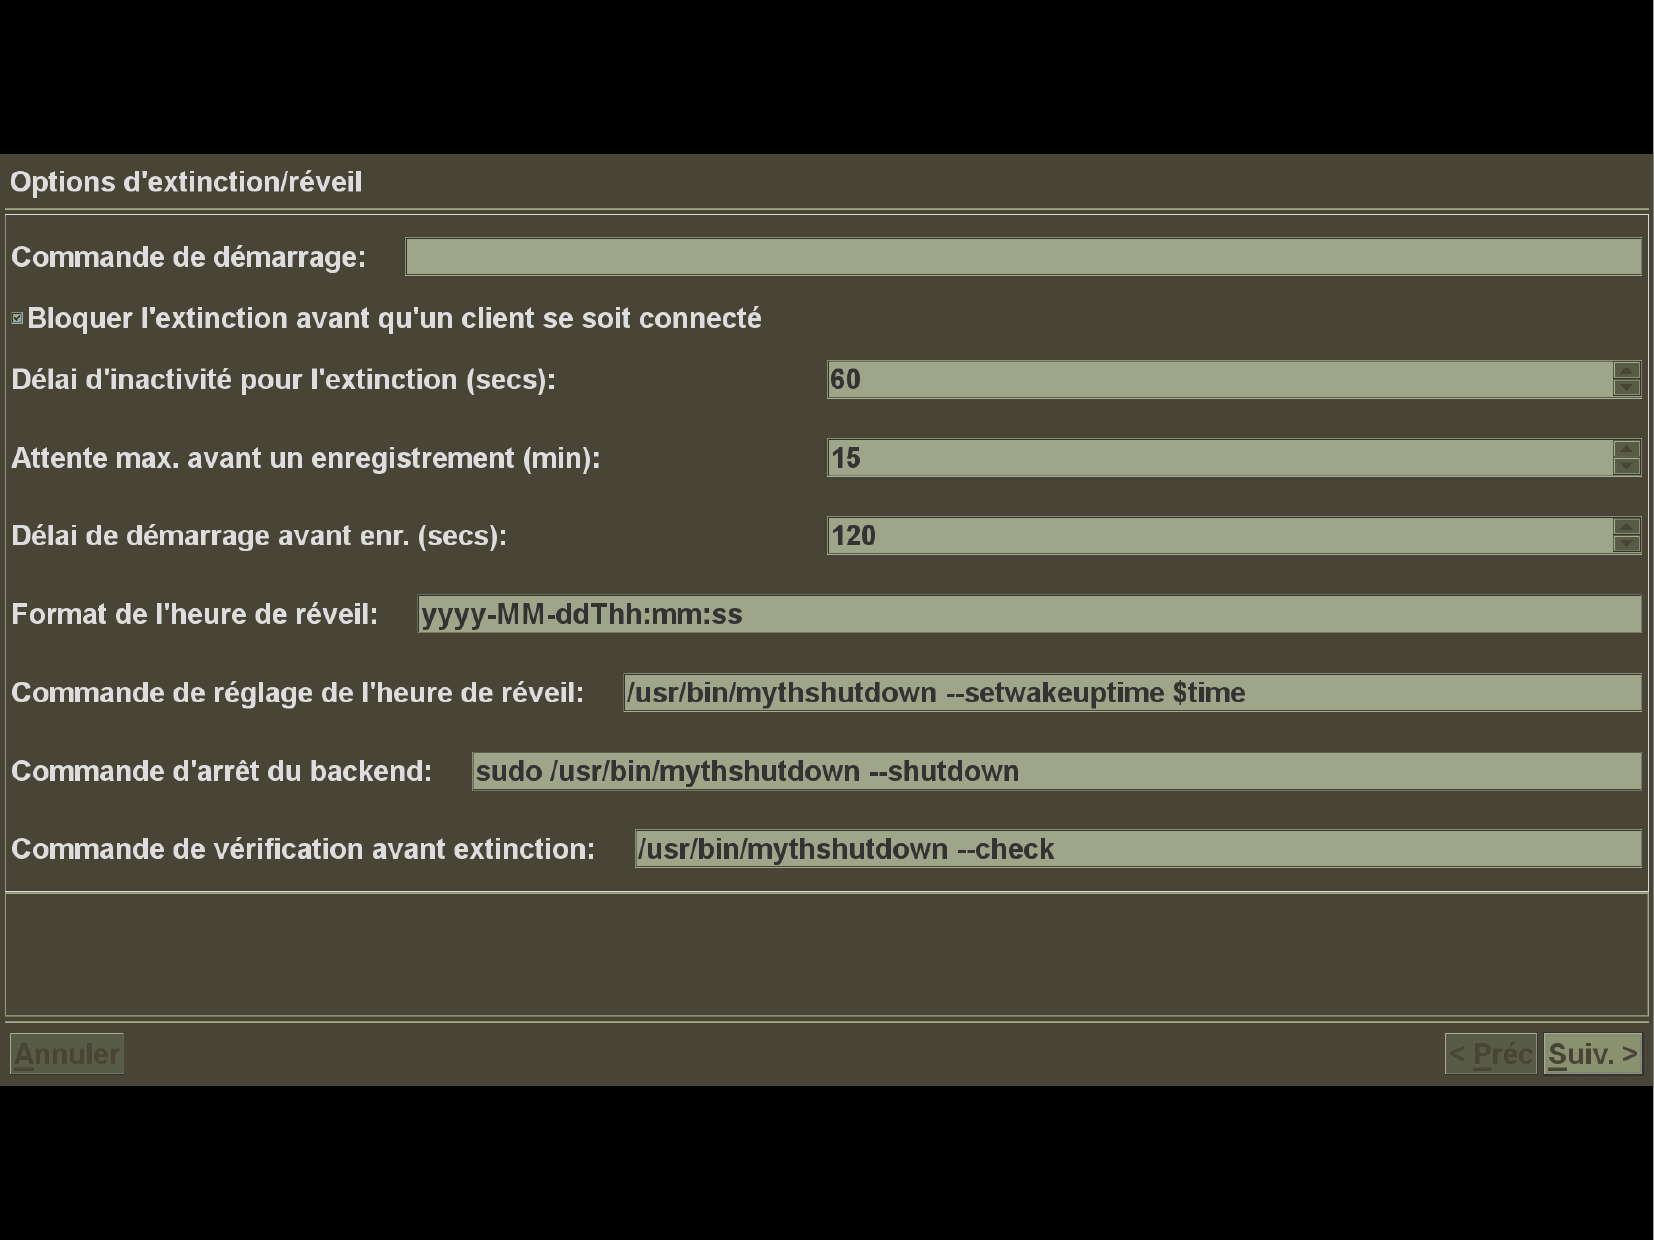

2010-09-11
Tux, allumes-nous la télé !
89